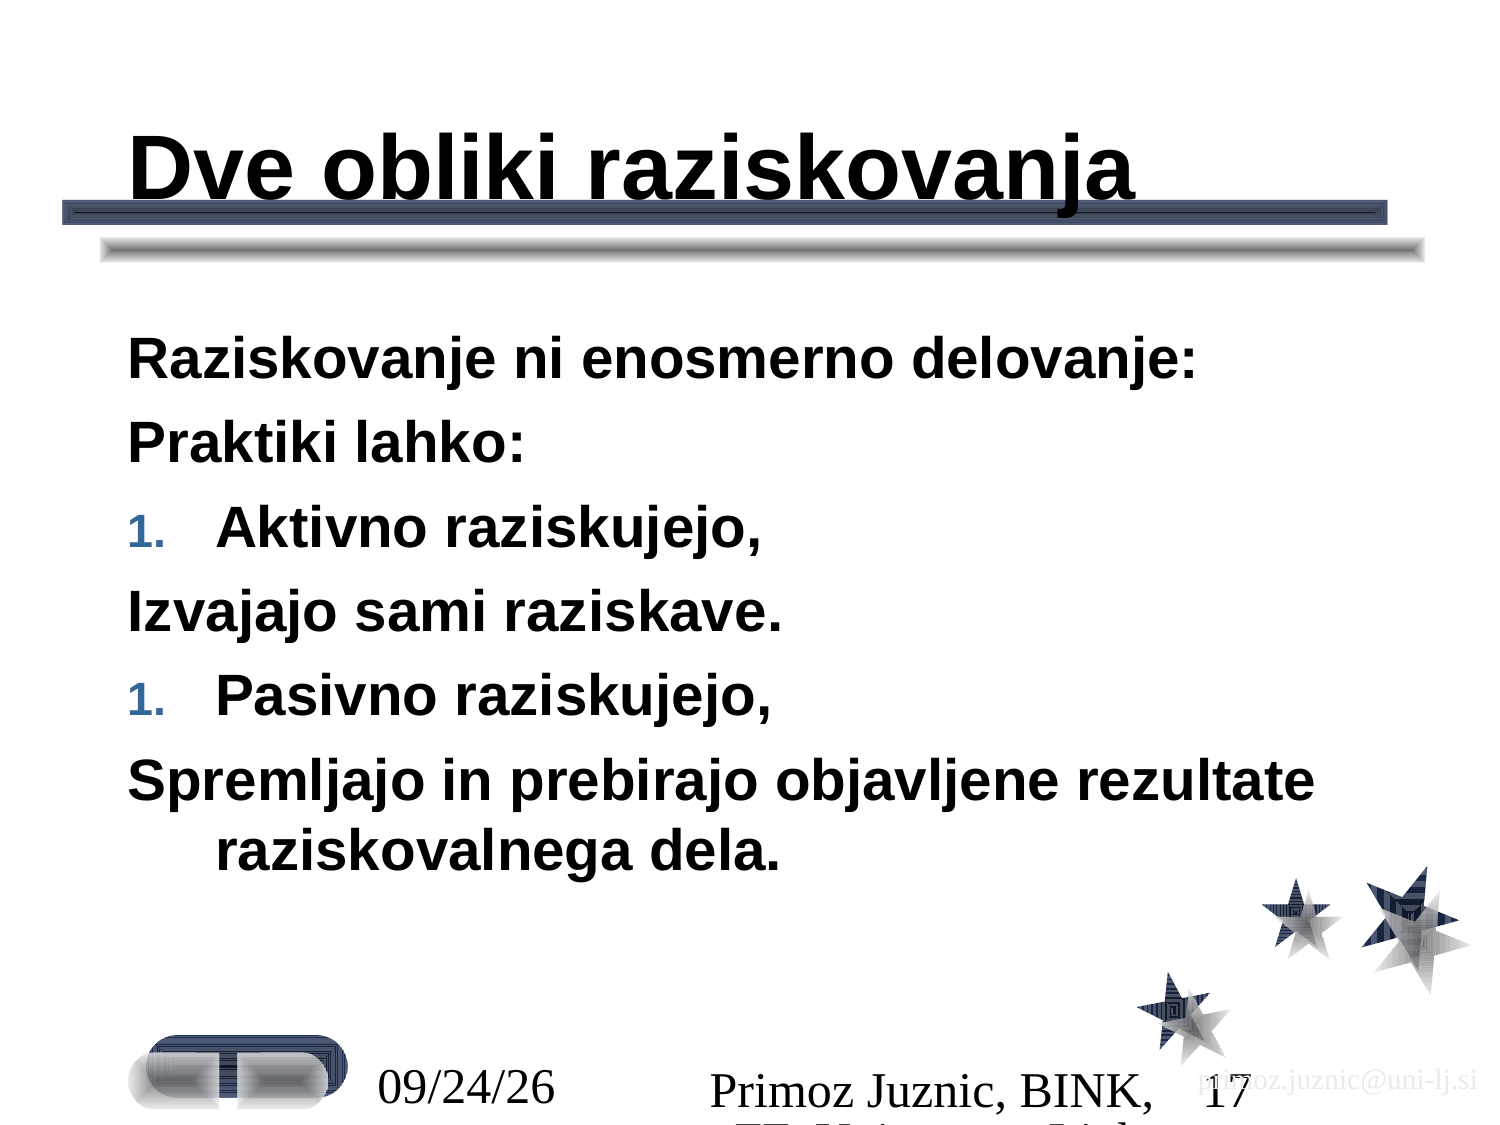

# Dve obliki raziskovanja
Raziskovanje ni enosmerno delovanje:
Praktiki lahko:
Aktivno raziskujejo,
Izvajajo sami raziskave.
Pasivno raziskujejo,
Spremljajo in prebirajo objavljene rezultate raziskovalnega dela.
Primoz Juznic, BINK, FF, Univerza v Ljubljani
17